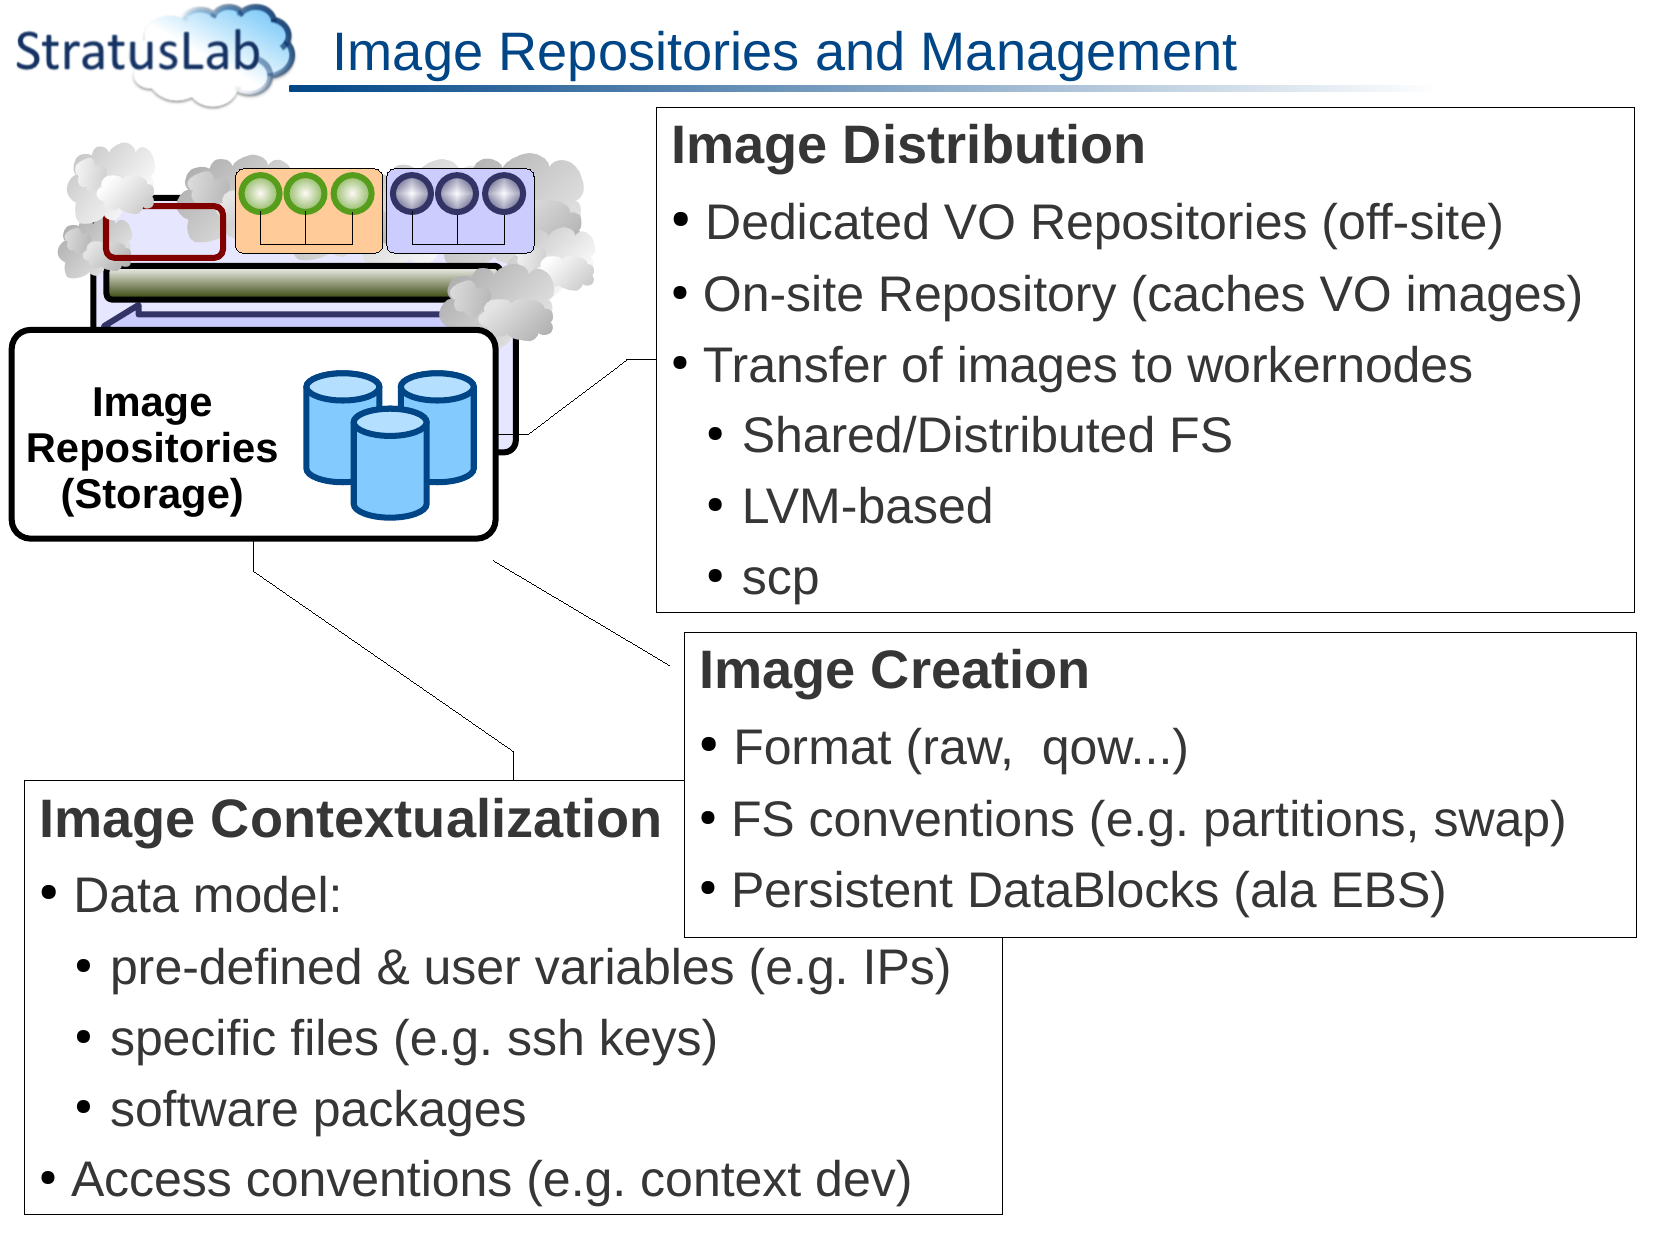

Image Repositories and Management
Image Distribution
 Dedicated VO Repositories (off-site)
 On-site Repository (caches VO images)
 Transfer of images to workernodes
Shared/Distributed FS
LVM-based
scp
Image Repositories
(Storage)
Image Creation
 Format (raw, qow...)
 FS conventions (e.g. partitions, swap)
 Persistent DataBlocks (ala EBS)
Image Contextualization
 Data model:
pre-defined & user variables (e.g. IPs)
specific files (e.g. ssh keys)
software packages
 Access conventions (e.g. context dev)